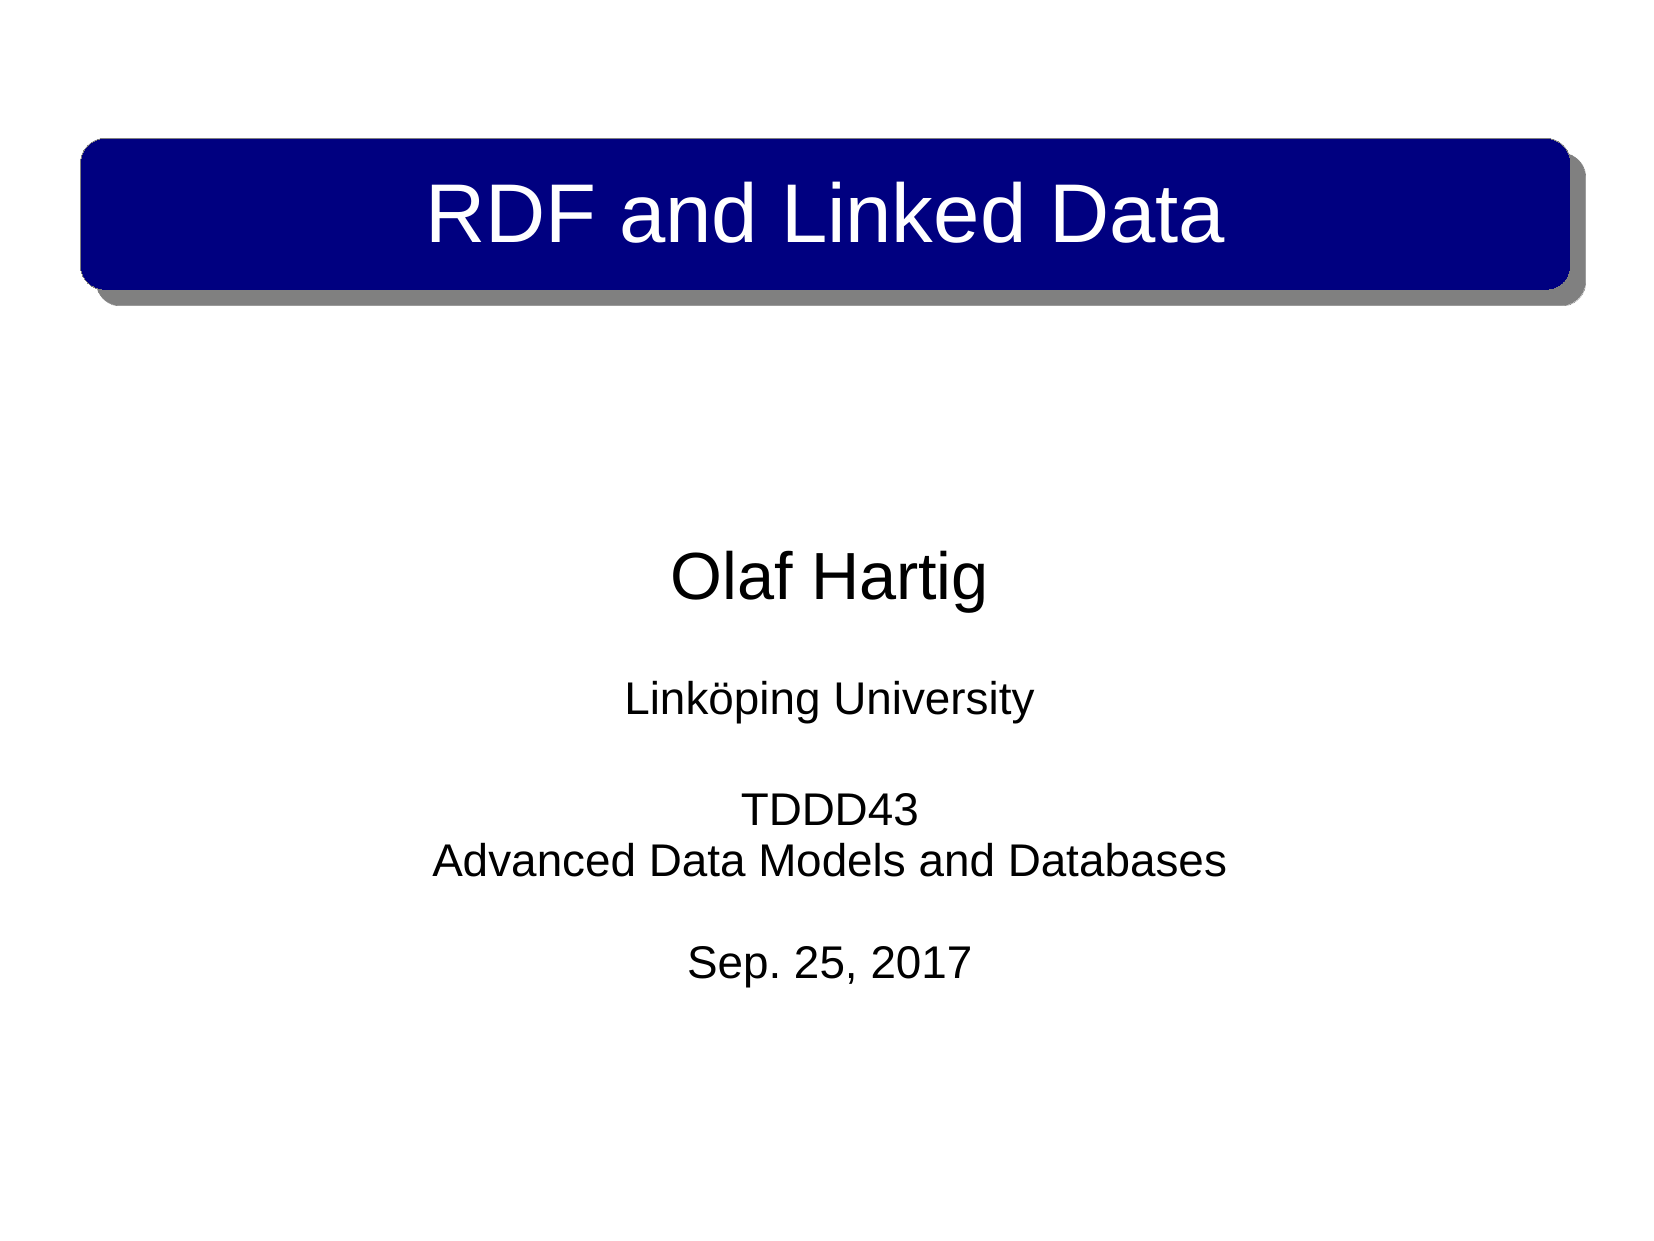

#
RDF and Linked Data
Olaf Hartig
Linköping University
TDDD43
Advanced Data Models and Databases
Sep. 25, 2017